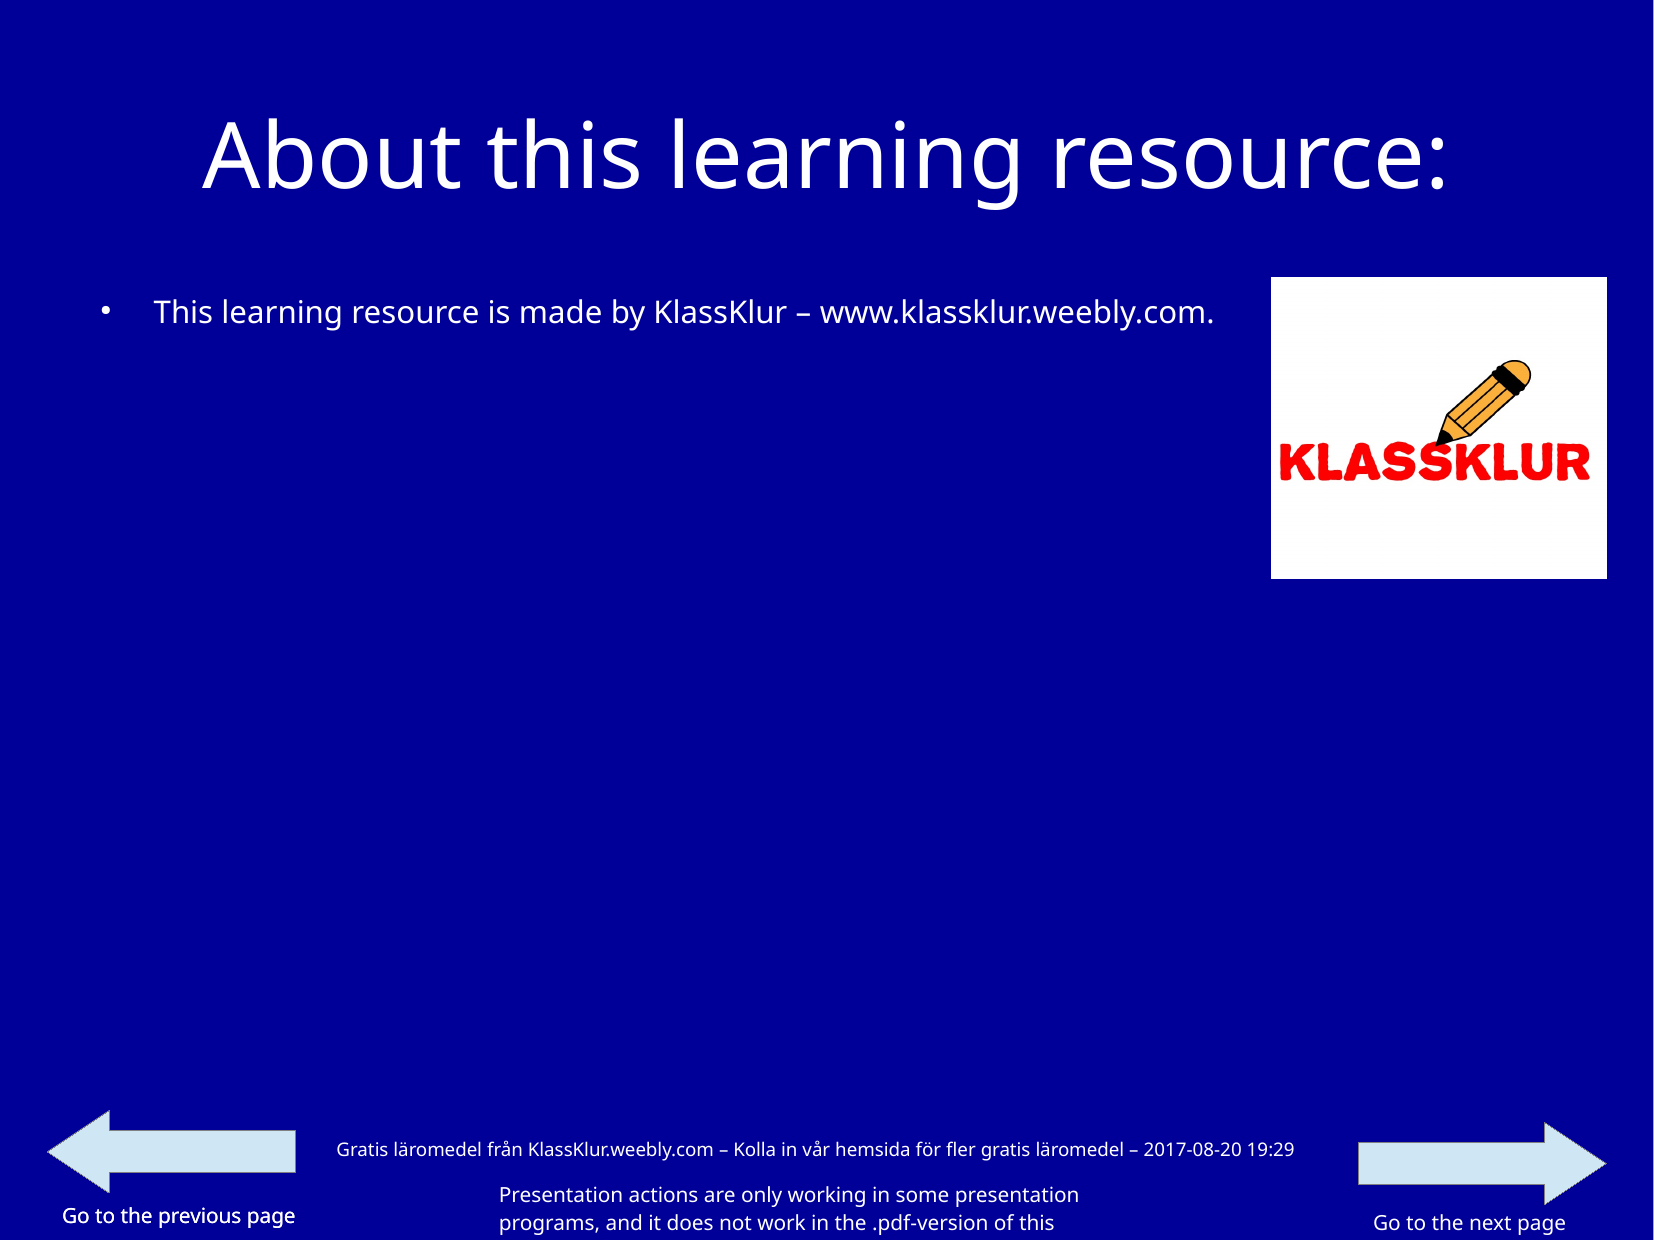

# About this learning resource:
This learning resource is made by KlassKlur – www.klassklur.weebly.com.
Gratis läromedel från KlassKlur.weebly.com – Kolla in vår hemsida för fler gratis läromedel – 2017-08-20 19:29
Presentation actions are only working in some presentation programs, and it does not work in the .pdf-version of this presentation.
Go to the previous page
Go to the previous page
Go to the next page